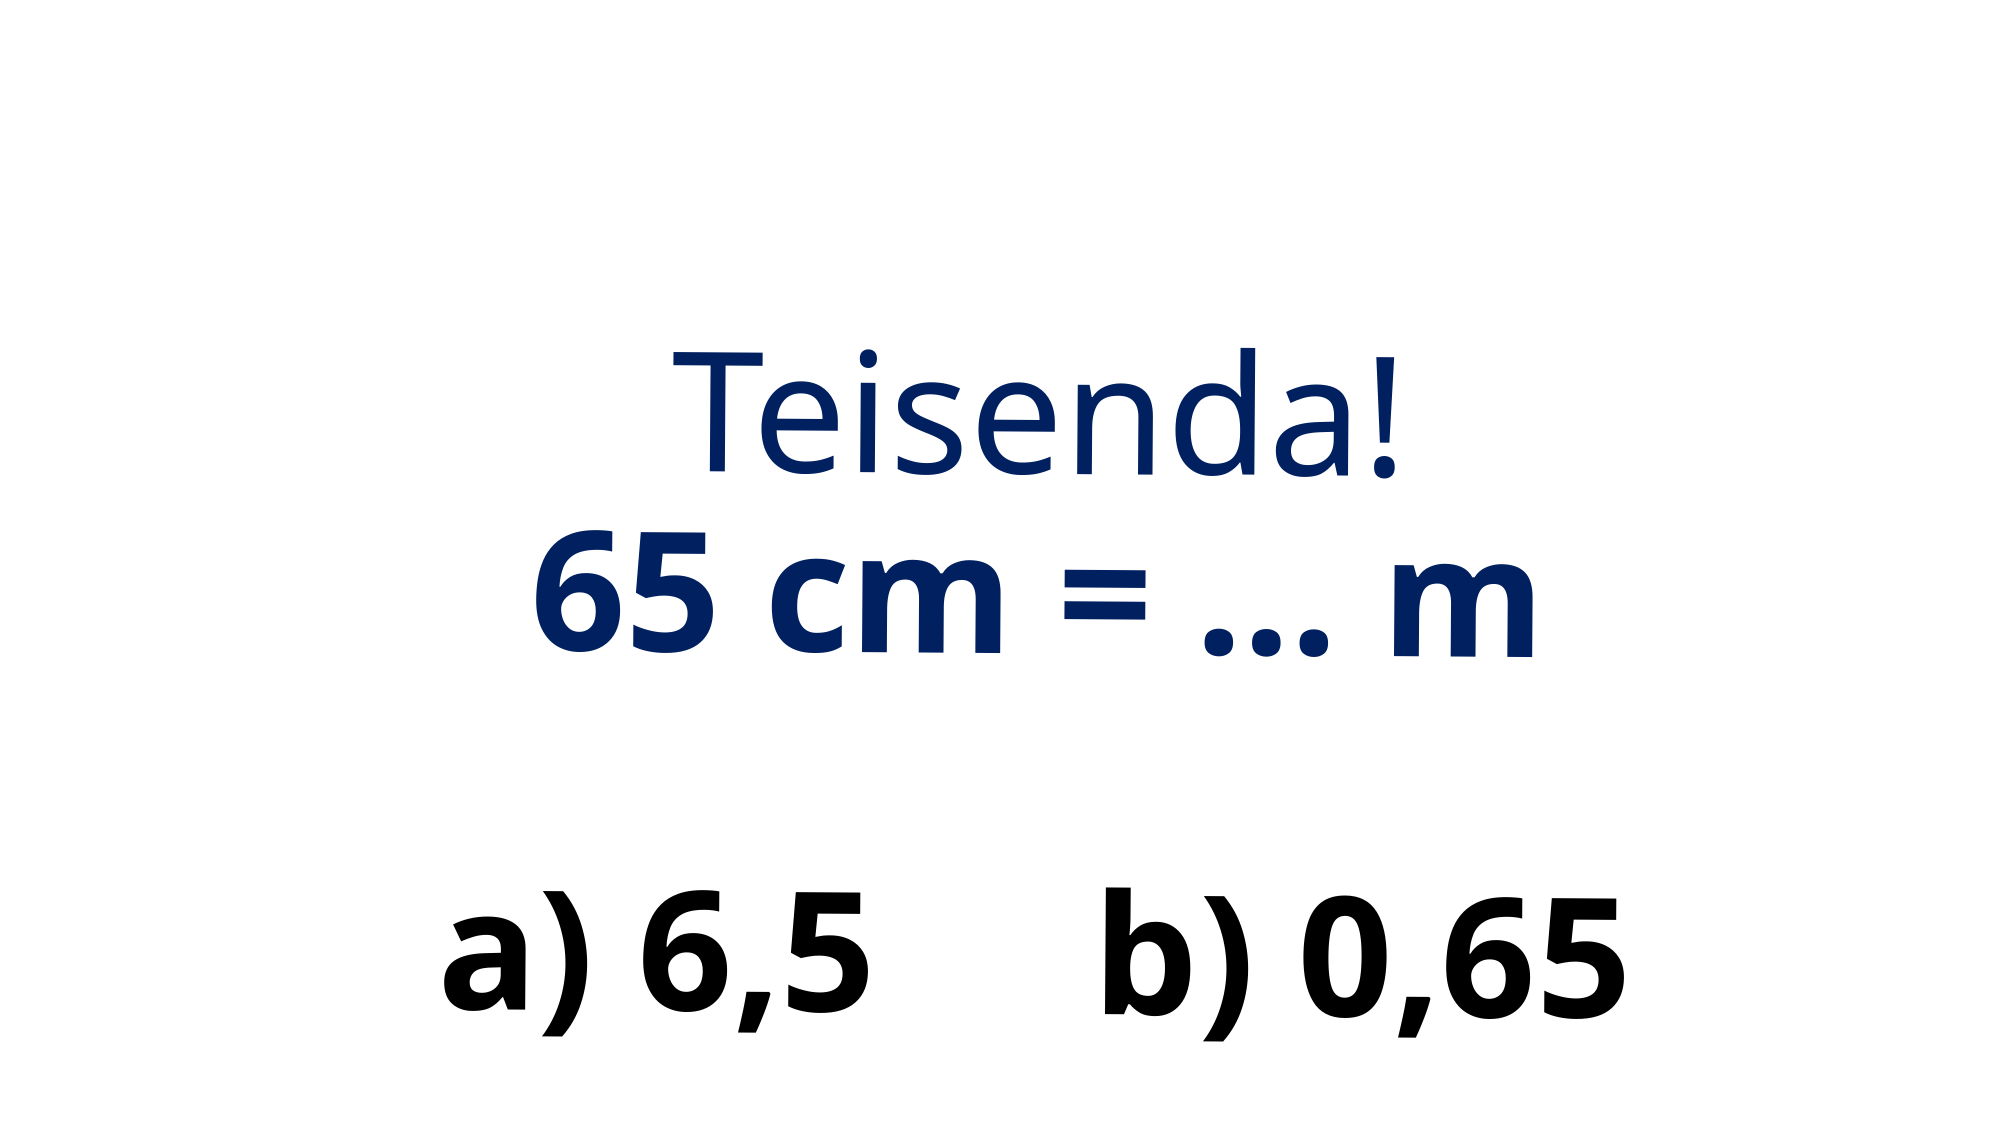

# Teisenda! 65 cm = … m a) 6,5 b) 0,65